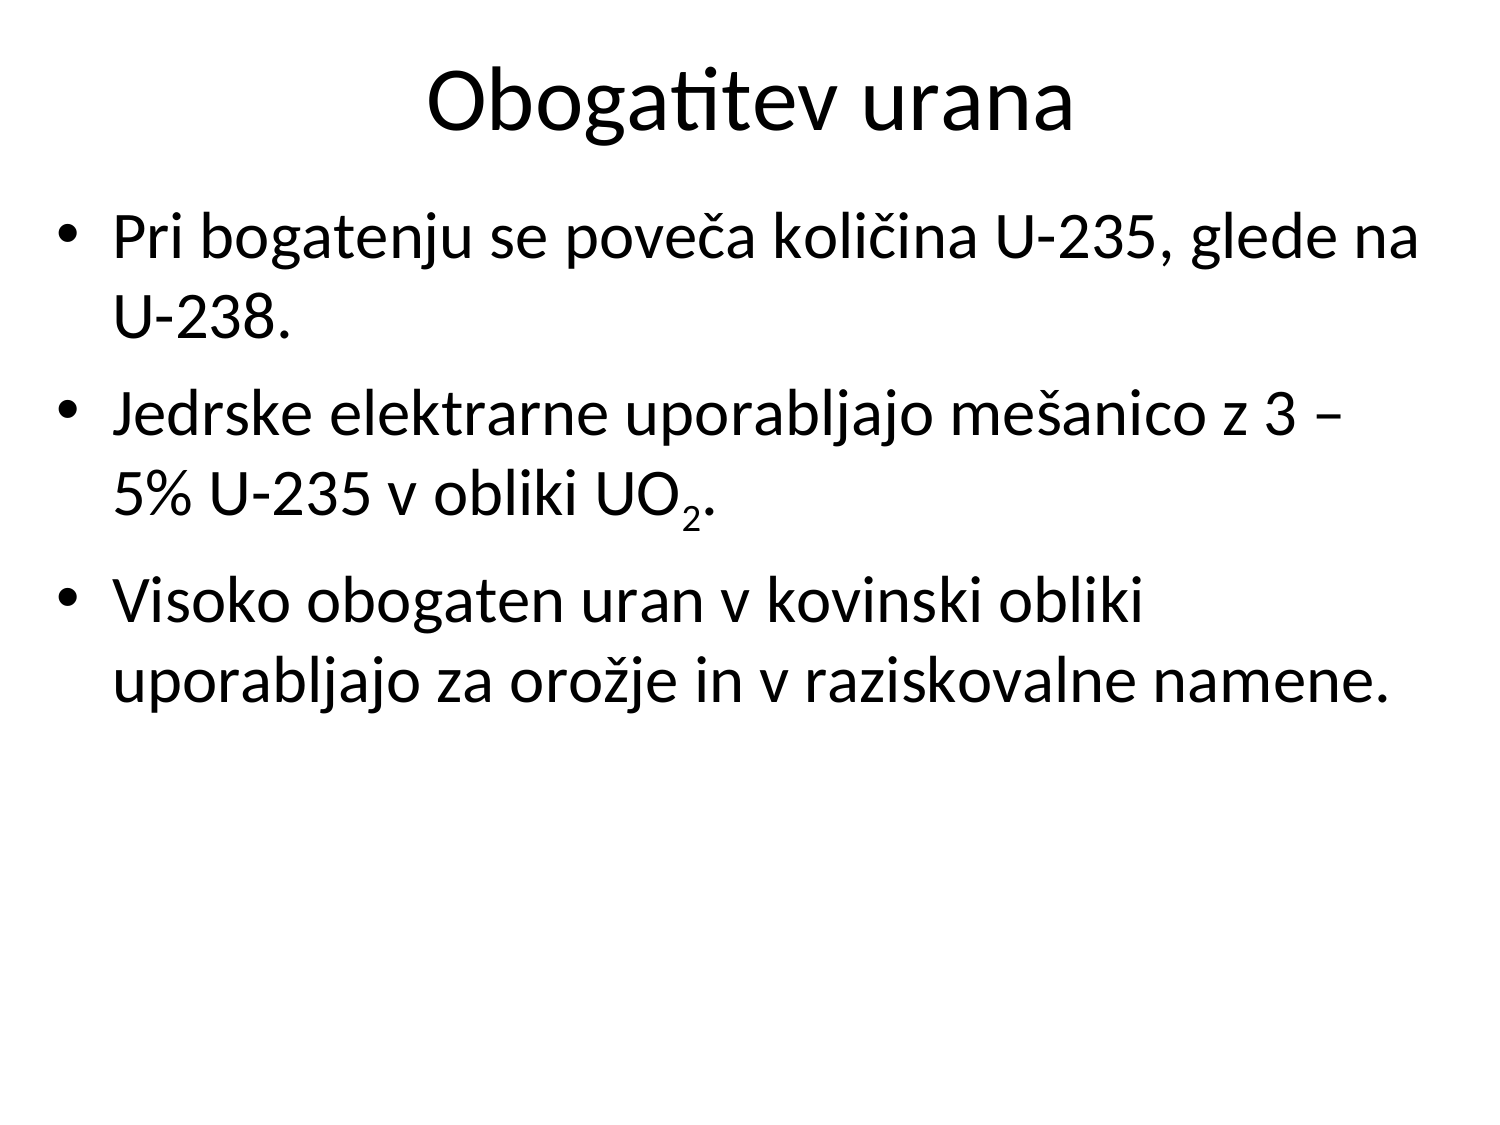

Obogatitev urana
Pri bogatenju se poveča količina U-235, glede na U-238.
Jedrske elektrarne uporabljajo mešanico z 3 – 5% U-235 v obliki UO2.
Visoko obogaten uran v kovinski obliki uporabljajo za orožje in v raziskovalne namene.